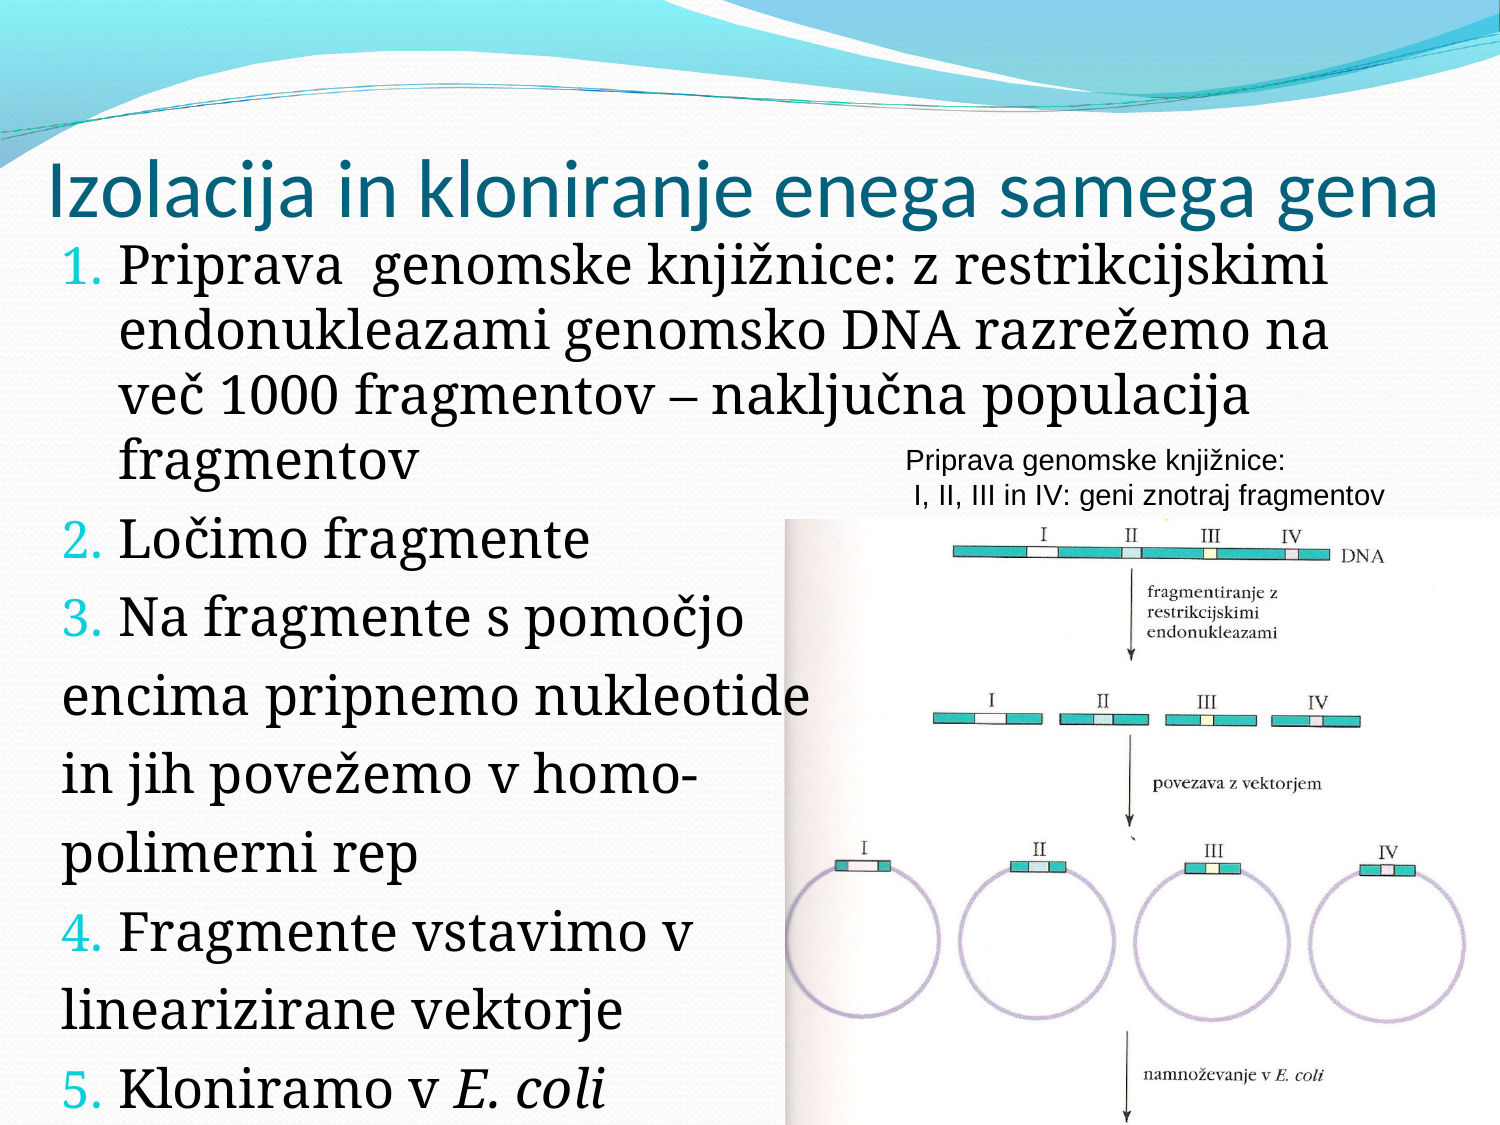

# Izolacija in kloniranje enega samega gena
Priprava genomske knjižnice: z restrikcijskimi endonukleazami genomsko DNA razrežemo na več 1000 fragmentov – naključna populacija fragmentov
Ločimo fragmente
Na fragmente s pomočjo
encima pripnemo nukleotide
in jih povežemo v homo-
polimerni rep
Fragmente vstavimo v
linearizirane vektorje
Kloniramo v E. coli
Priprava genomske knjižnice:
 I, II, III in IV: geni znotraj fragmentov